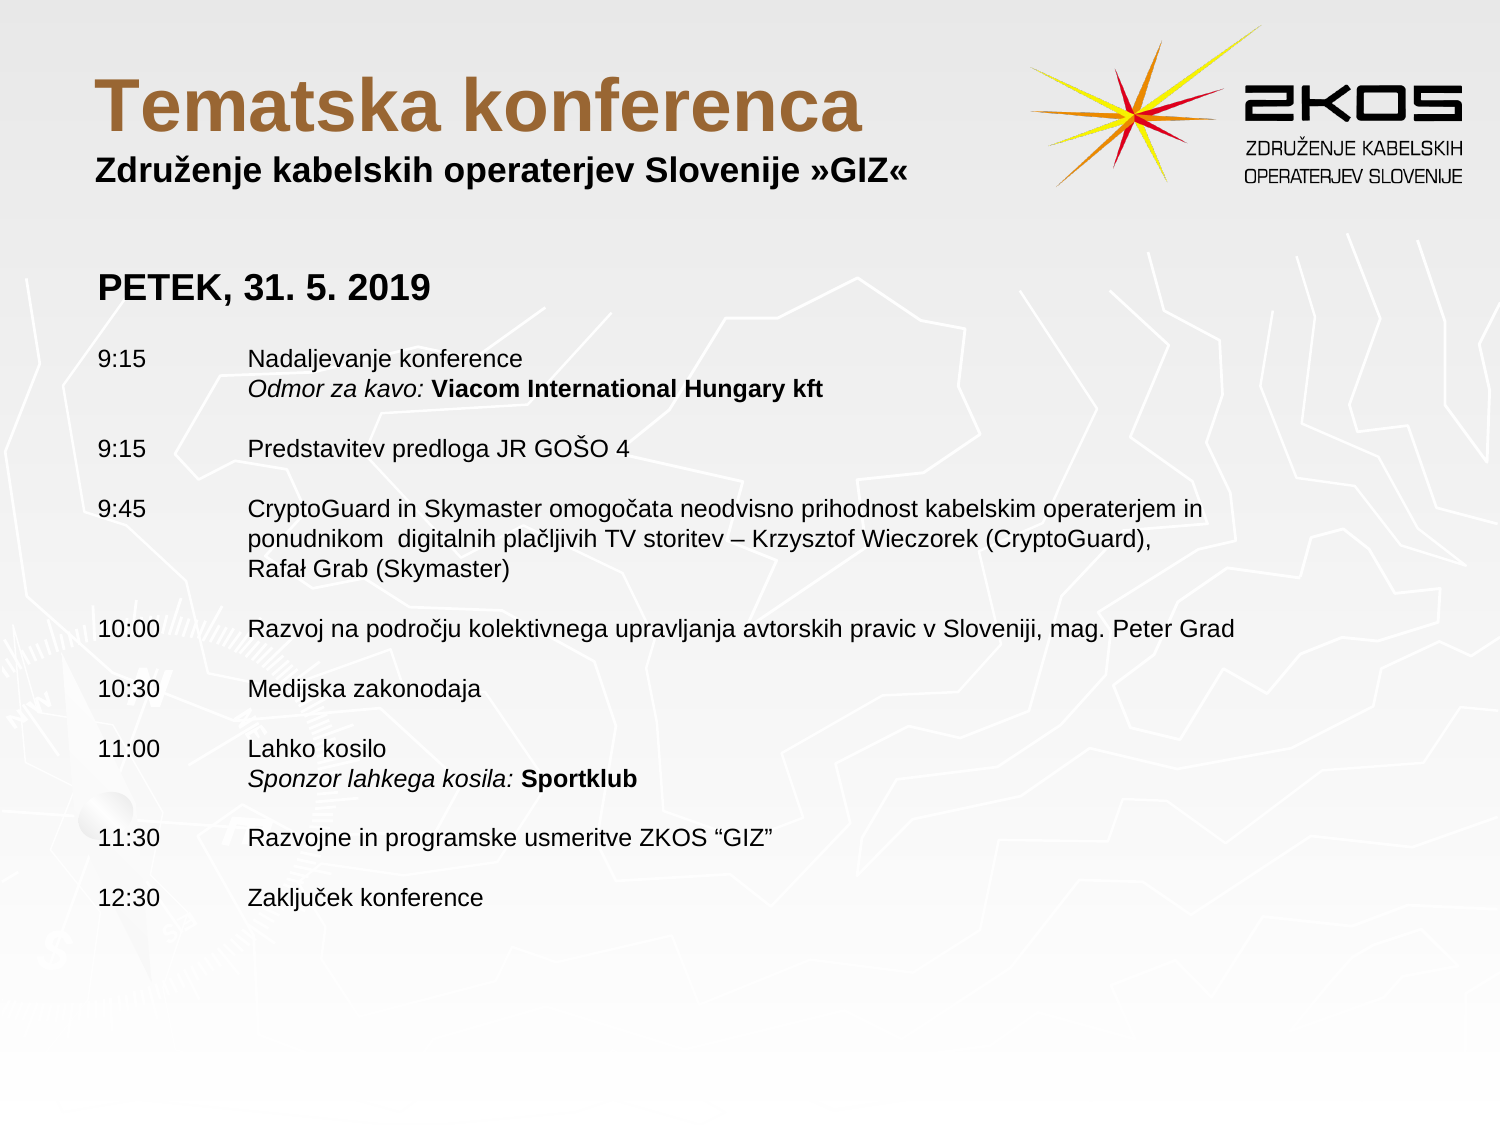

Tematska konferenca Združenje kabelskih operaterjev Slovenije »GIZ«
PETEK, 31. 5. 2019
9:15	Nadaljevanje konference
	Odmor za kavo: Viacom International Hungary kft
9:15 	Predstavitev predloga JR GOŠO 4
9:45	CryptoGuard in Skymaster omogočata neodvisno prihodnost kabelskim operaterjem in
	ponudnikom 	digitalnih plačljivih TV storitev – Krzysztof Wieczorek (CryptoGuard),
	Rafał Grab (Skymaster)
10:00 	Razvoj na področju kolektivnega upravljanja avtorskih pravic v Sloveniji, mag. Peter Grad
10:30	Medijska zakonodaja
11:00 	Lahko kosilo
	Sponzor lahkega kosila: Sportklub
11:30 	Razvojne in programske usmeritve ZKOS “GIZ”
12:30 	Zaključek konference